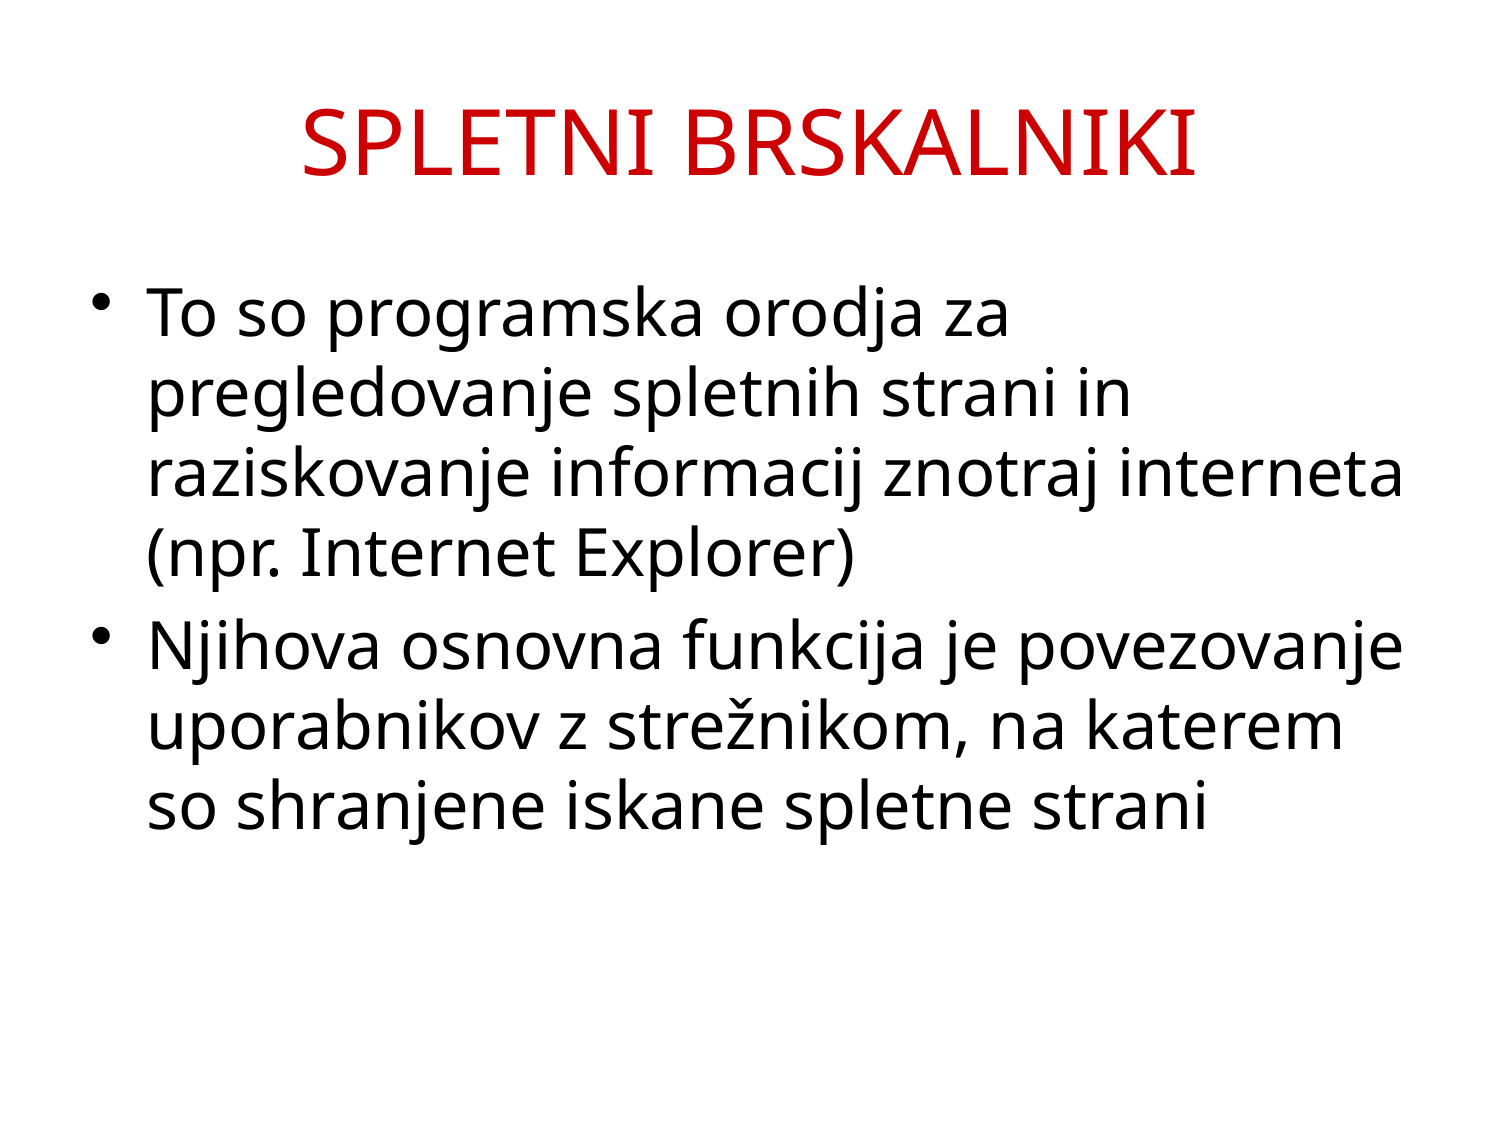

# SPLETNI BRSKALNIKI
To so programska orodja za pregledovanje spletnih strani in raziskovanje informacij znotraj interneta (npr. Internet Explorer)
Njihova osnovna funkcija je povezovanje uporabnikov z strežnikom, na katerem so shranjene iskane spletne strani